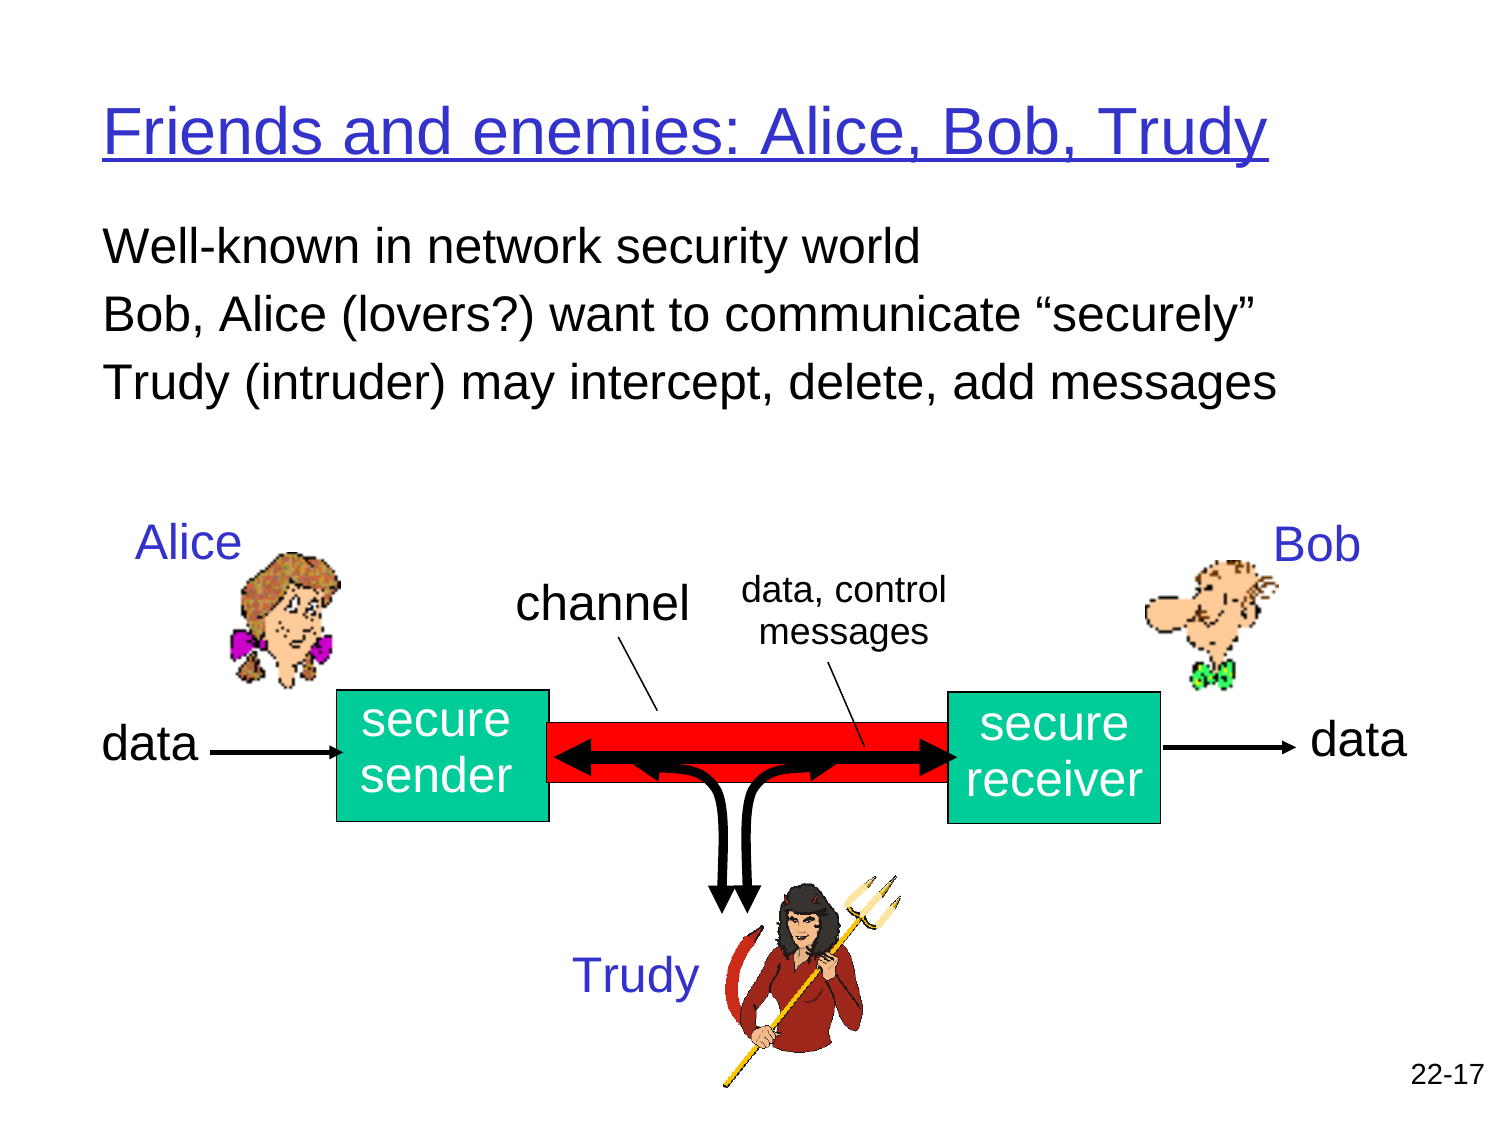

# Friends and enemies: Alice, Bob, Trudy
Well-known in network security world
Bob, Alice (lovers?) want to communicate “securely”
Trudy (intruder) may intercept, delete, add messages
Alice
Bob
data, control messages
channel
secure
sender
secure
receiver
data
data
Trudy
17